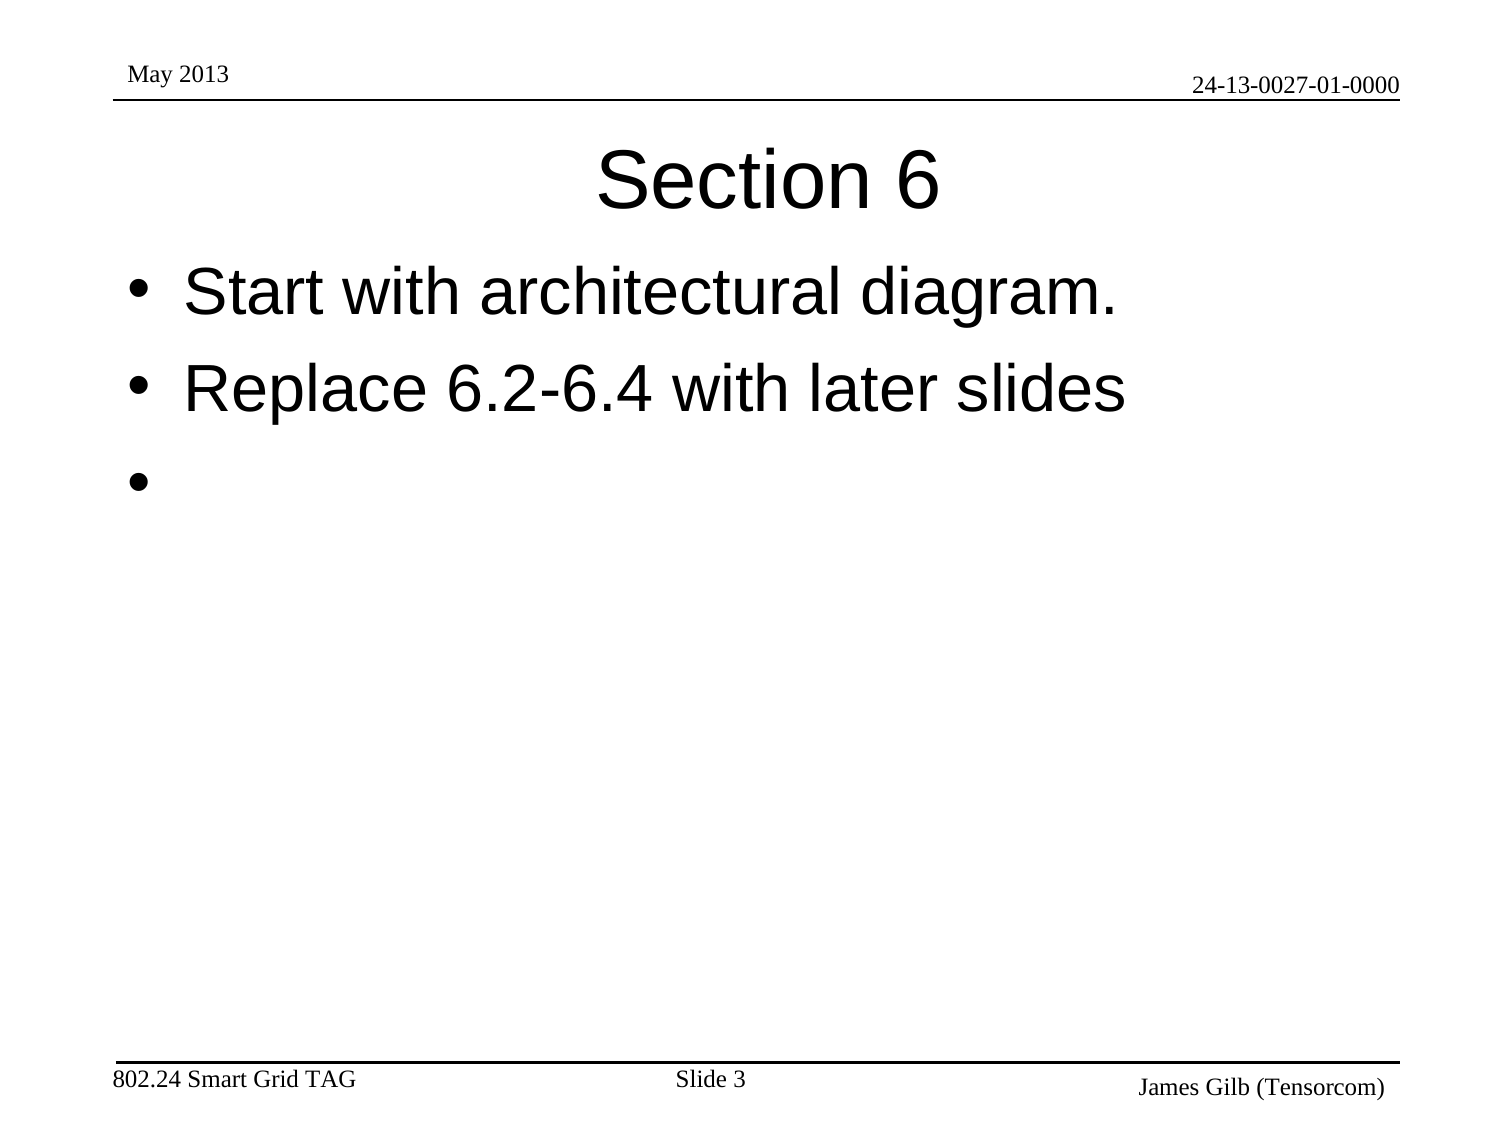

# Section 6
Start with architectural diagram.
Replace 6.2-6.4 with later slides
3